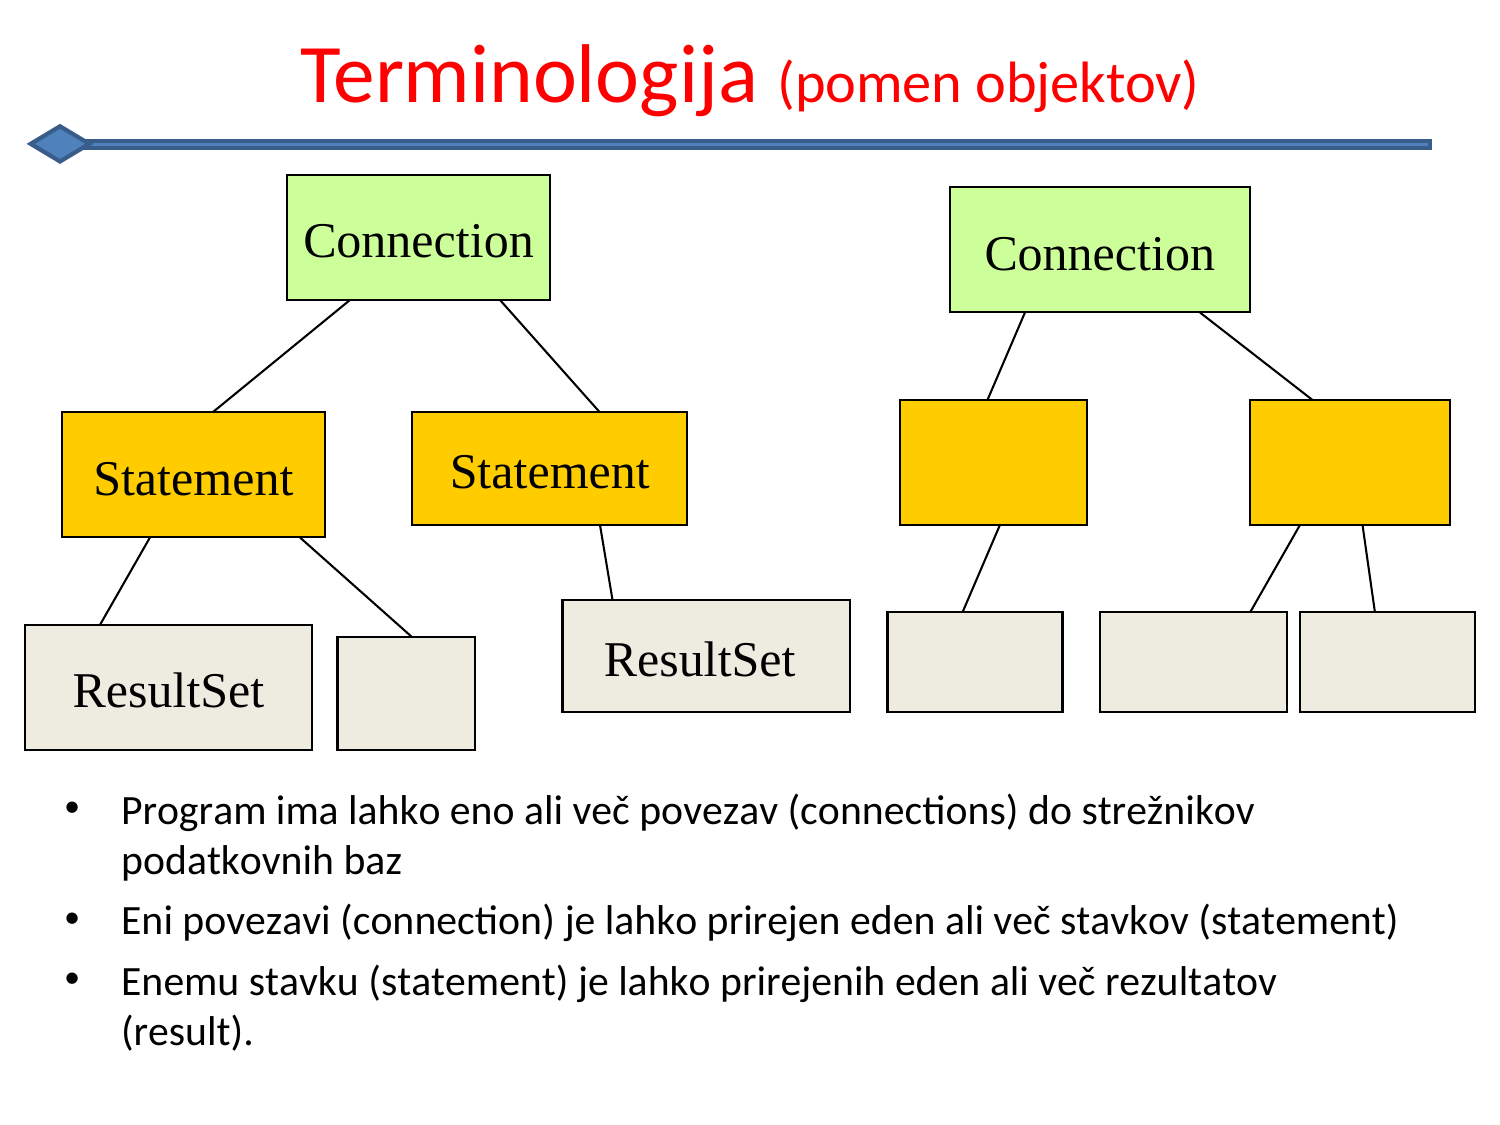

# Terminologija (pomen objektov)
Connection
Connection
Statement
Statement
ResultSet
ResultSet
Program ima lahko eno ali več povezav (connections) do strežnikov podatkovnih baz
Eni povezavi (connection) je lahko prirejen eden ali več stavkov (statement)
Enemu stavku (statement) je lahko prirejenih eden ali več rezultatov (result).